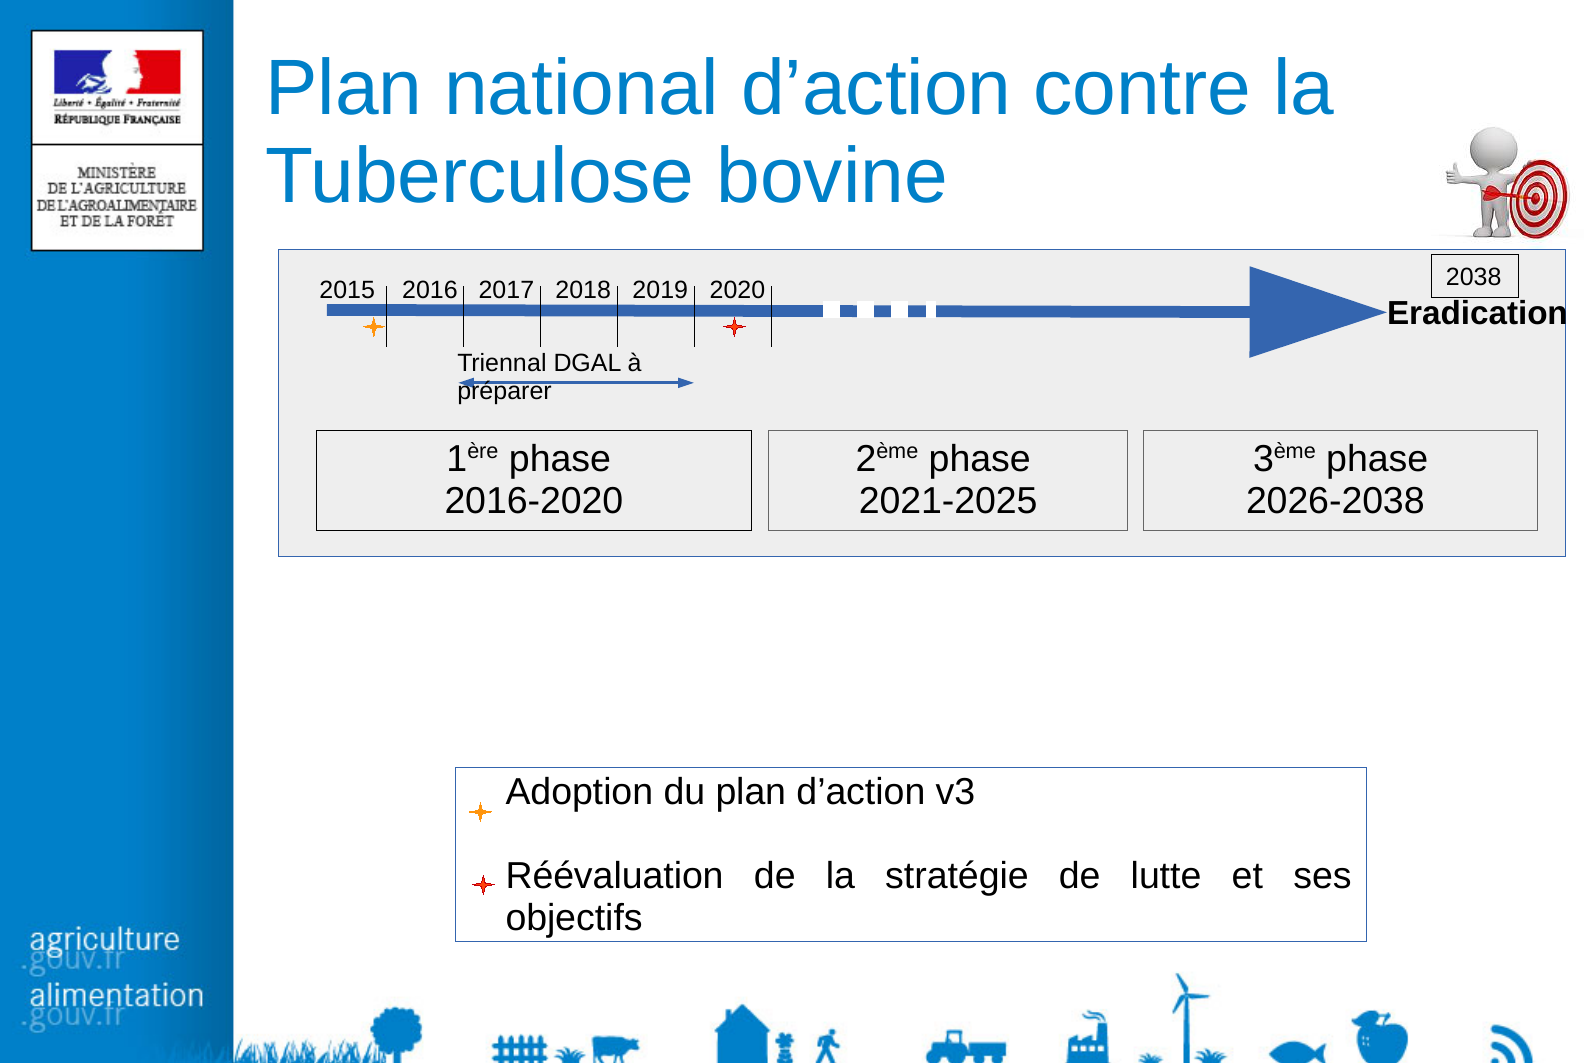

# Plan national d’action contre la Tuberculose bovine
2038
2015
2016
2017
2018
2019
2020
Eradication
Triennal DGAL à préparer
1ère phase
2016-2020
2ème phase
2021-2025
3ème phase
2026-2038
Adoption du plan d’action v3
Réévaluation de la stratégie de lutte et ses objectifs